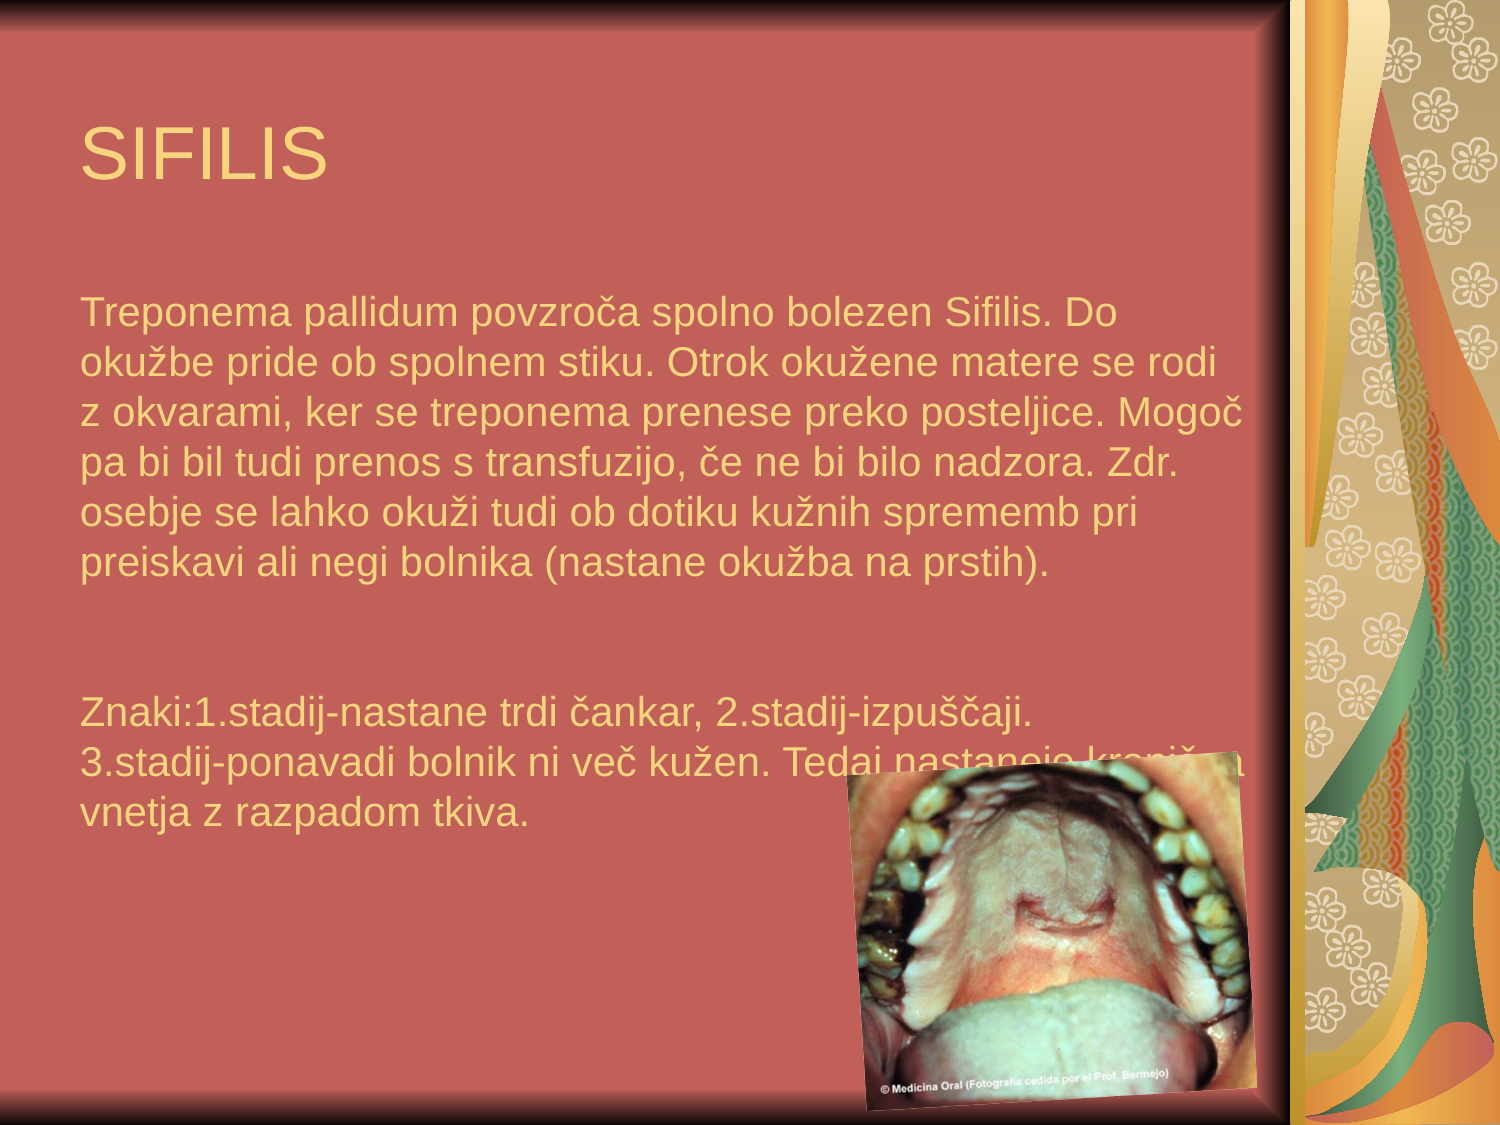

# SIFILIS Treponema pallidum povzroča spolno bolezen Sifilis. Do okužbe pride ob spolnem stiku. Otrok okužene matere se rodi z okvarami, ker se treponema prenese preko posteljice. Mogoč pa bi bil tudi prenos s transfuzijo, če ne bi bilo nadzora. Zdr. osebje se lahko okuži tudi ob dotiku kužnih sprememb pri preiskavi ali negi bolnika (nastane okužba na prstih). Znaki:1.stadij-nastane trdi čankar, 2.stadij-izpuščaji. 3.stadij-ponavadi bolnik ni več kužen. Tedaj nastanejo kronična vnetja z razpadom tkiva.